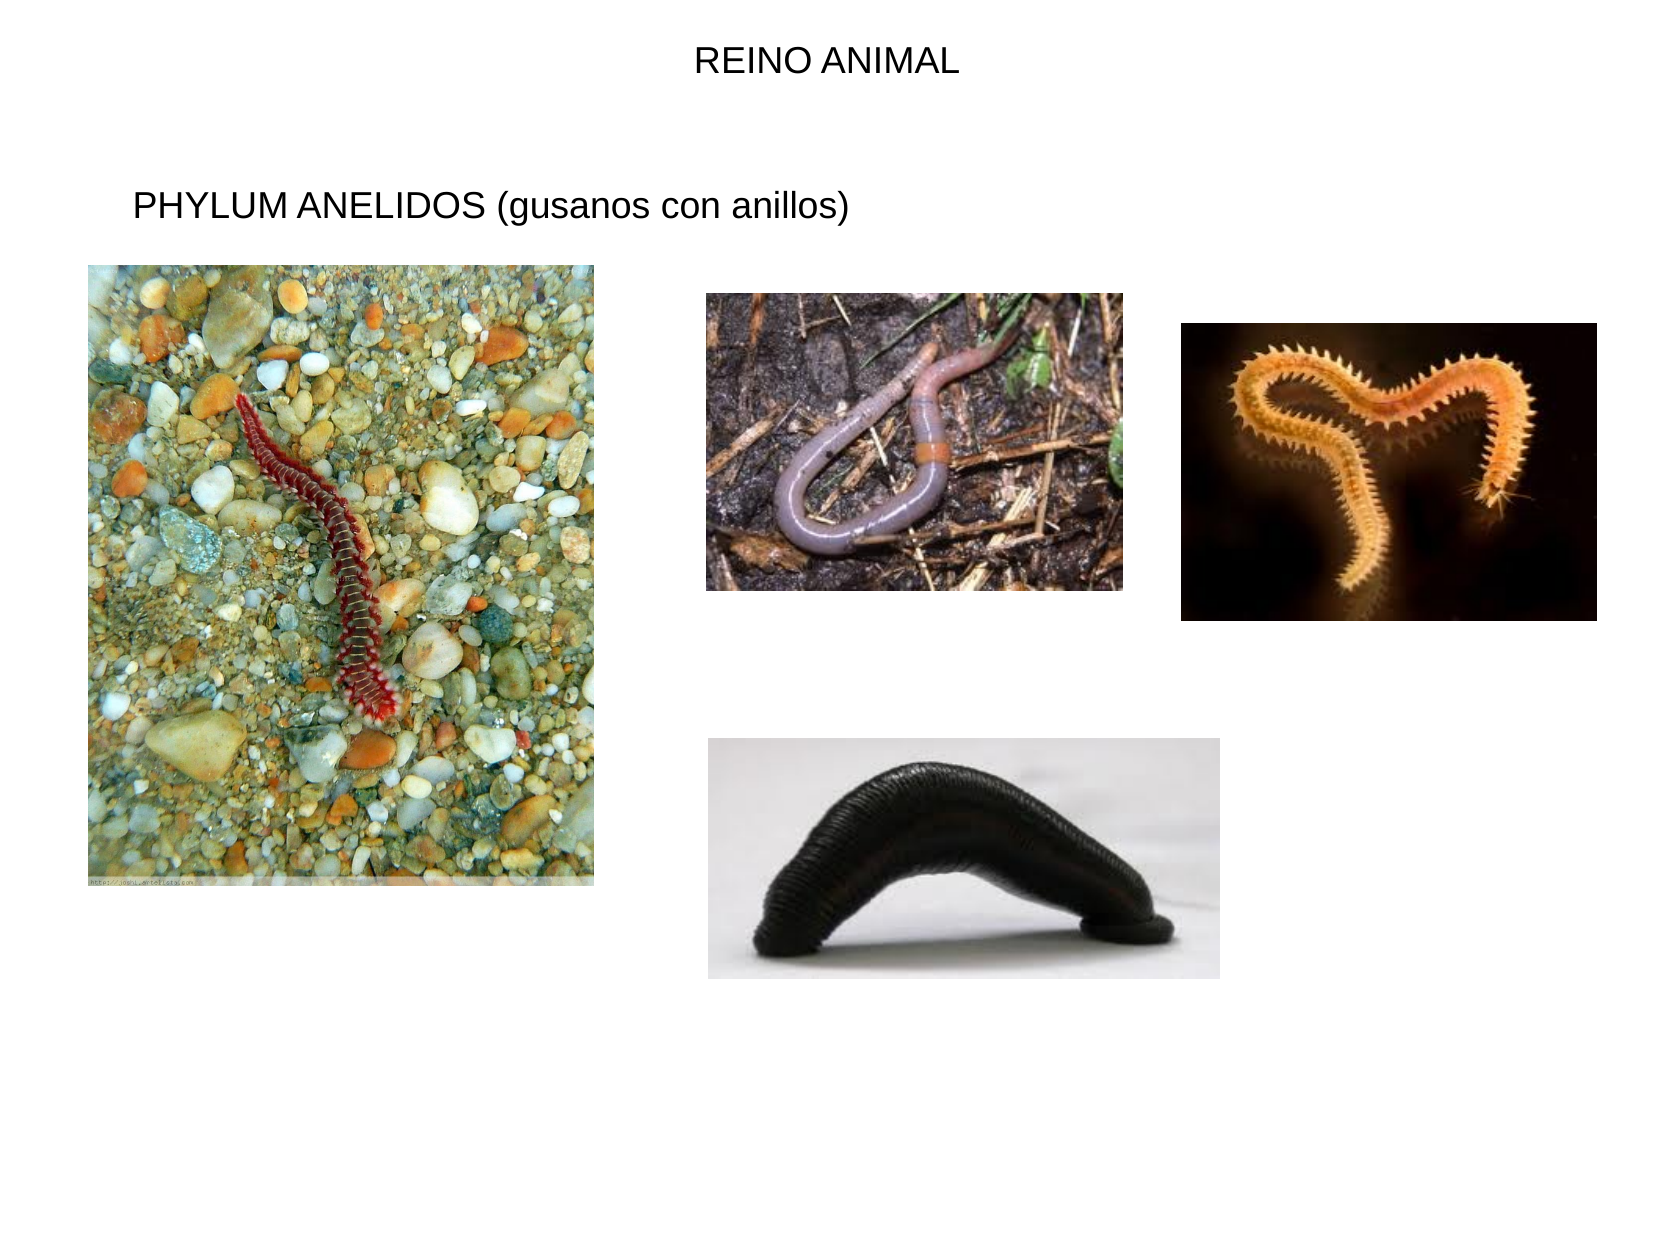

REINO ANIMAL
PHYLUM ANELIDOS (gusanos con anillos)